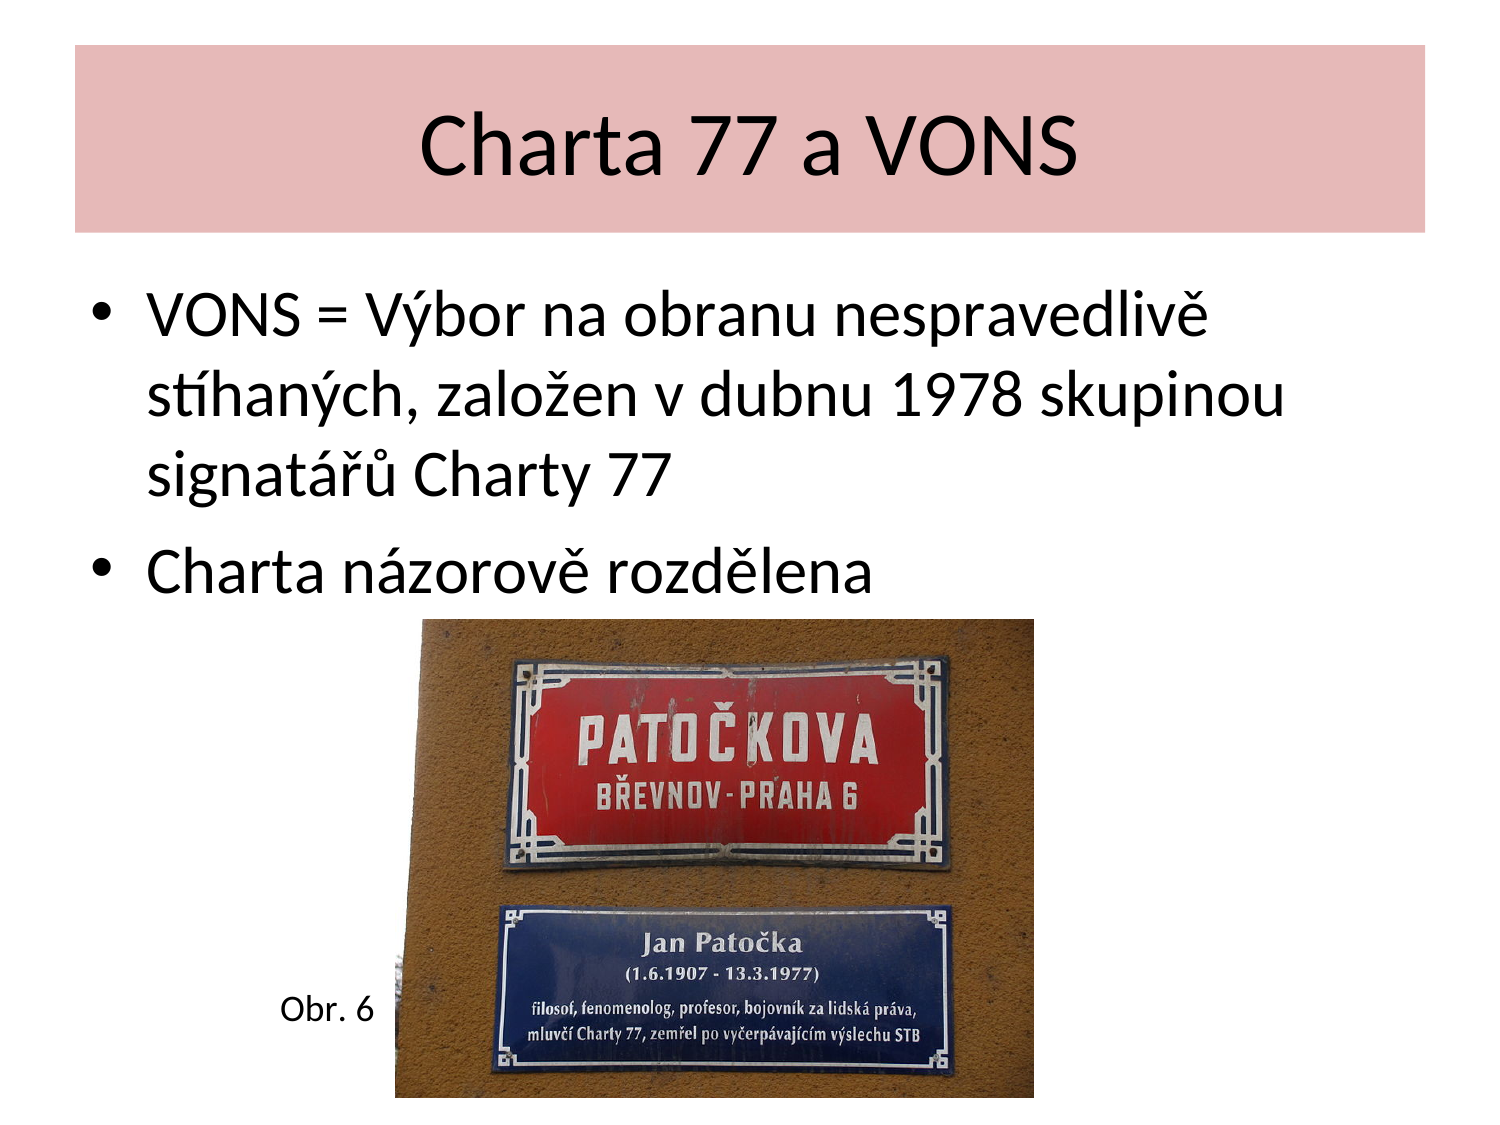

# Charta 77 a VONS
VONS = Výbor na obranu nespravedlivě stíhaných, založen v dubnu 1978 skupinou signatářů Charty 77
Charta názorově rozdělena
Obr. 6